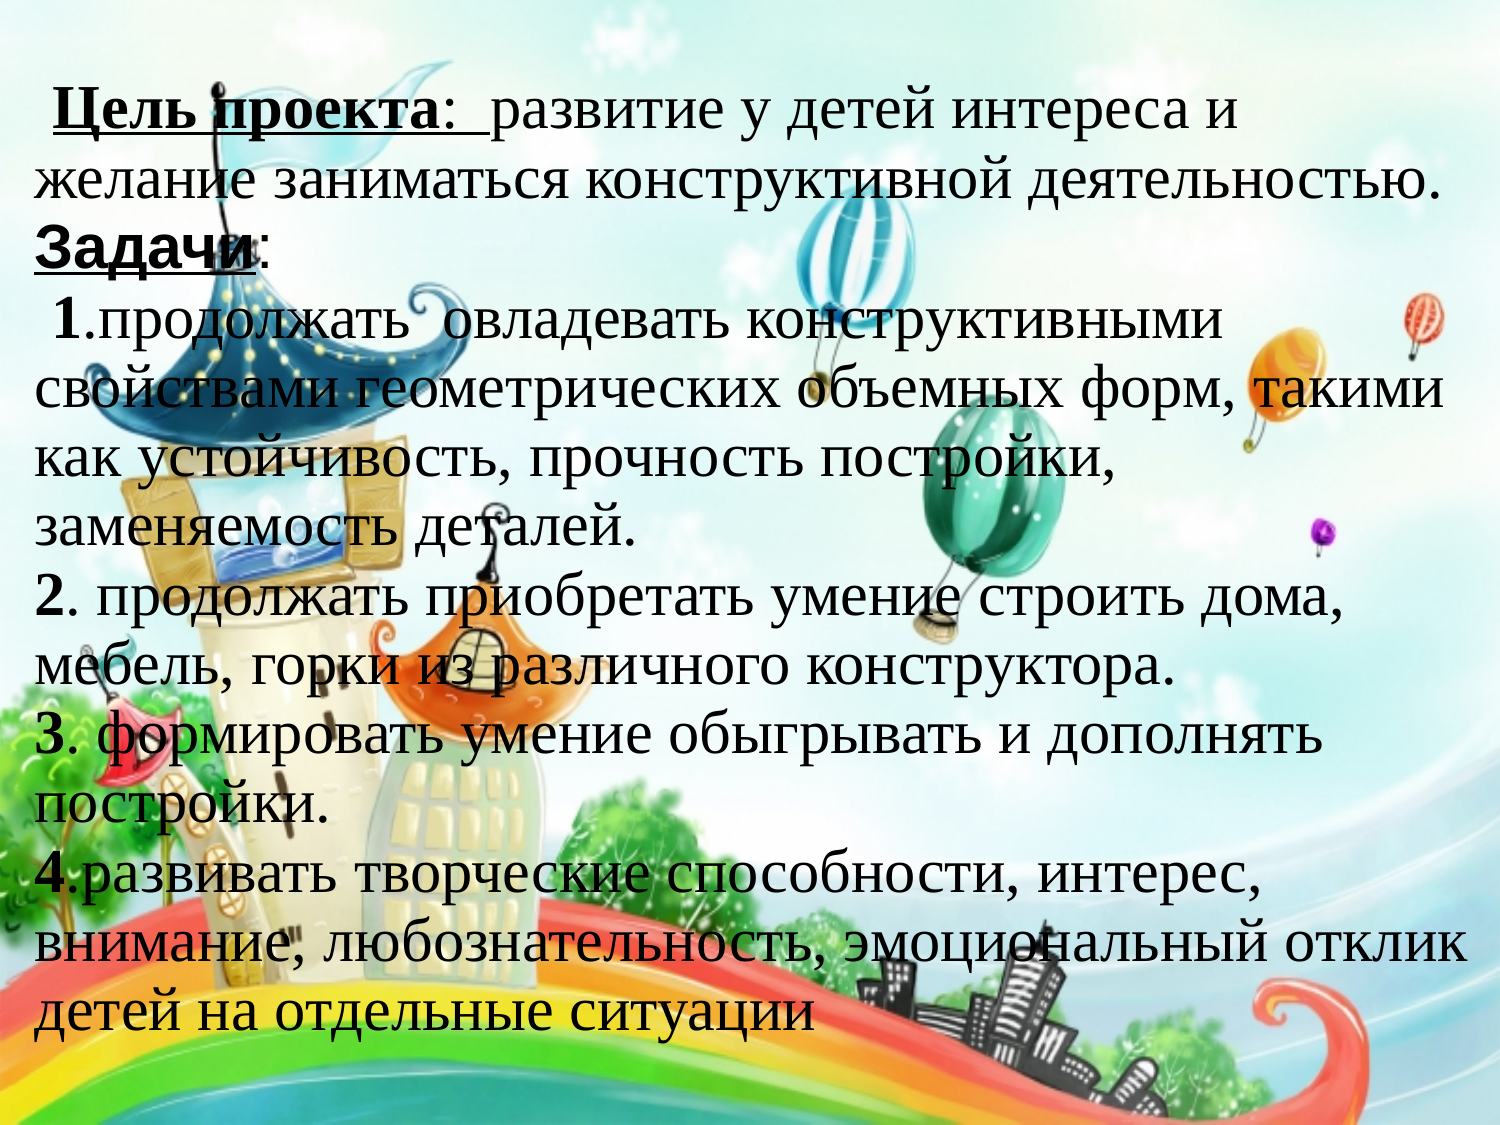

# Цель проекта: развитие у детей интереса и желание заниматься конструктивной деятельностью.
Задачи:
 1.продолжать овладевать конструктивными свойствами геометрических объемных форм, такими как устойчивость, прочность постройки, заменяемость деталей.
2. продолжать приобретать умение строить дома, мебель, горки из различного конструктора.
3. формировать умение обыгрывать и дополнять постройки.
4.развивать творческие способности, интерес, внимание, любознательность, эмоциональный отклик детей на отдельные ситуации